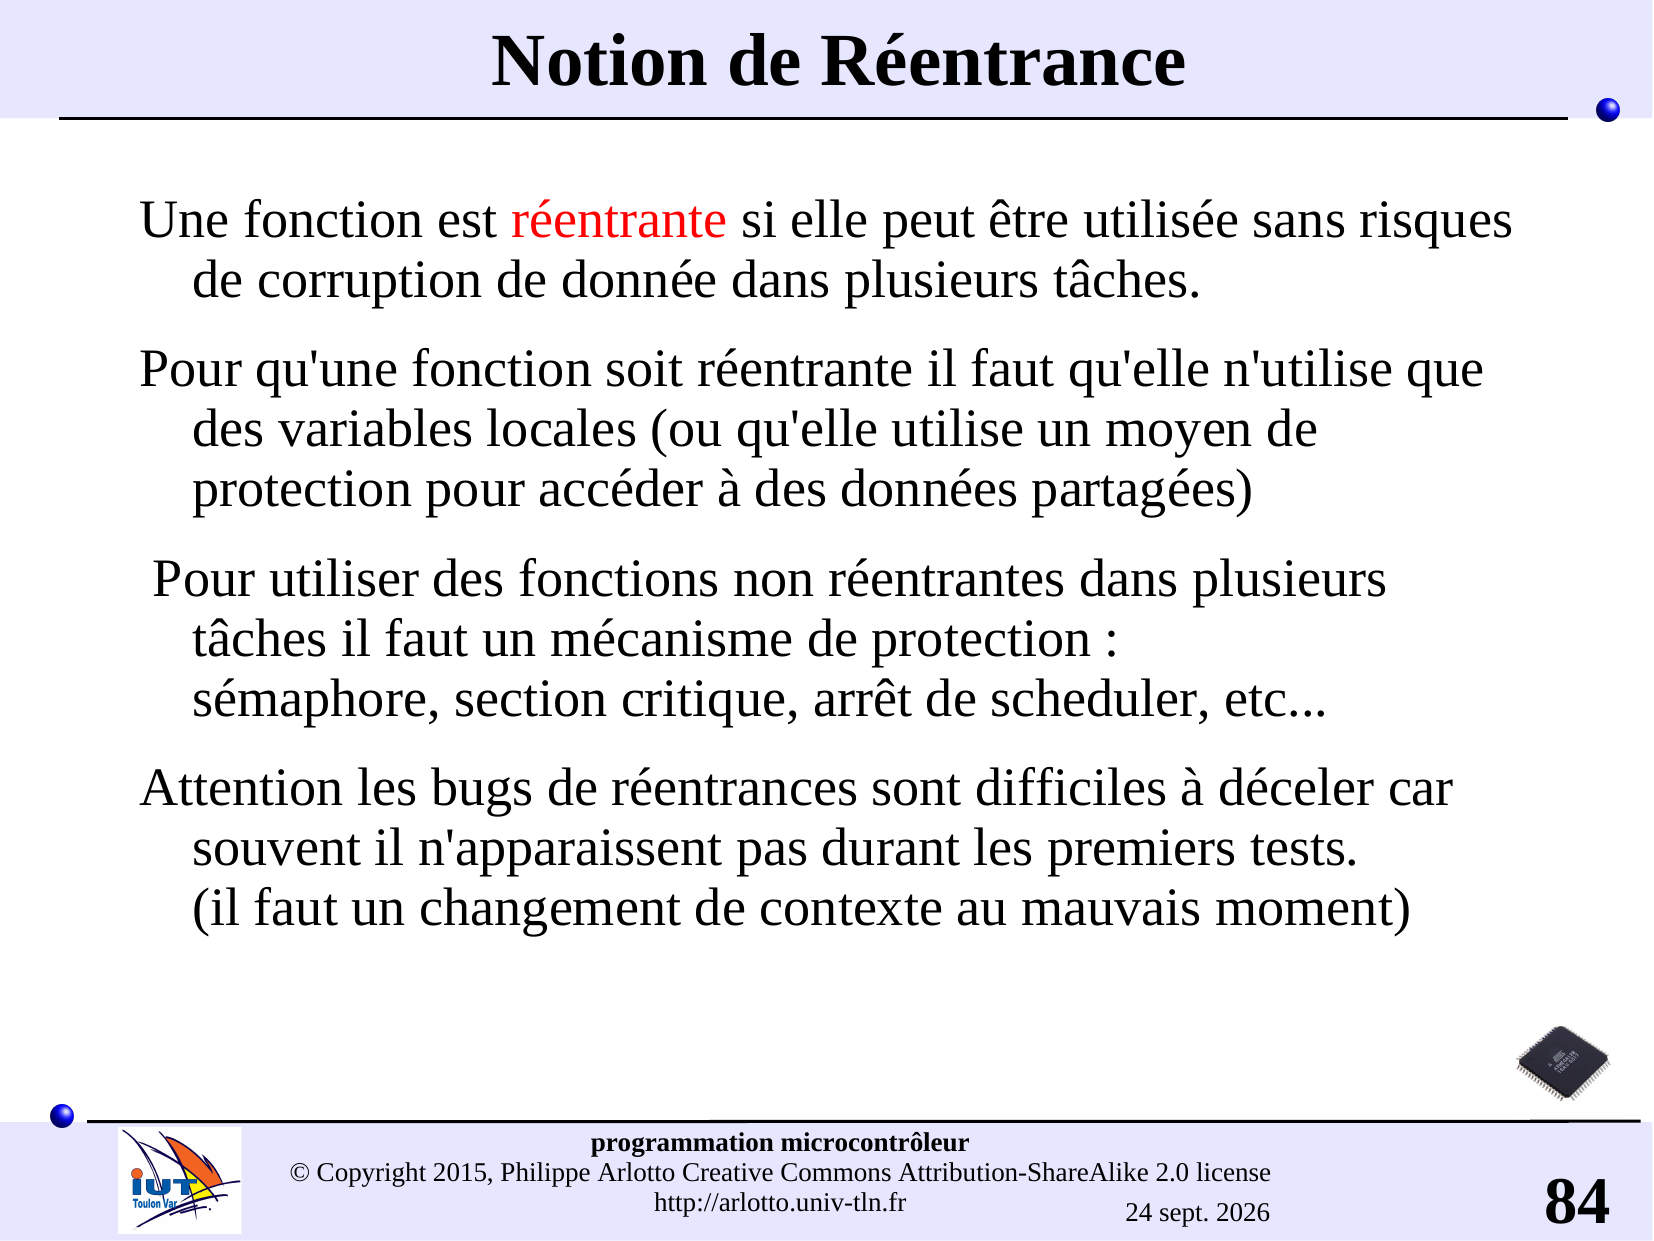

# Notion de Réentrance
Une fonction est réentrante si elle peut être utilisée sans risques de corruption de donnée dans plusieurs tâches.
Pour qu'une fonction soit réentrante il faut qu'elle n'utilise que des variables locales (ou qu'elle utilise un moyen de protection pour accéder à des données partagées)
 Pour utiliser des fonctions non réentrantes dans plusieurs tâches il faut un mécanisme de protection :
sémaphore, section critique, arrêt de scheduler, etc...
Attention les bugs de réentrances sont difficiles à déceler car souvent il n'apparaissent pas durant les premiers tests.
(il faut un changement de contexte au mauvais moment)